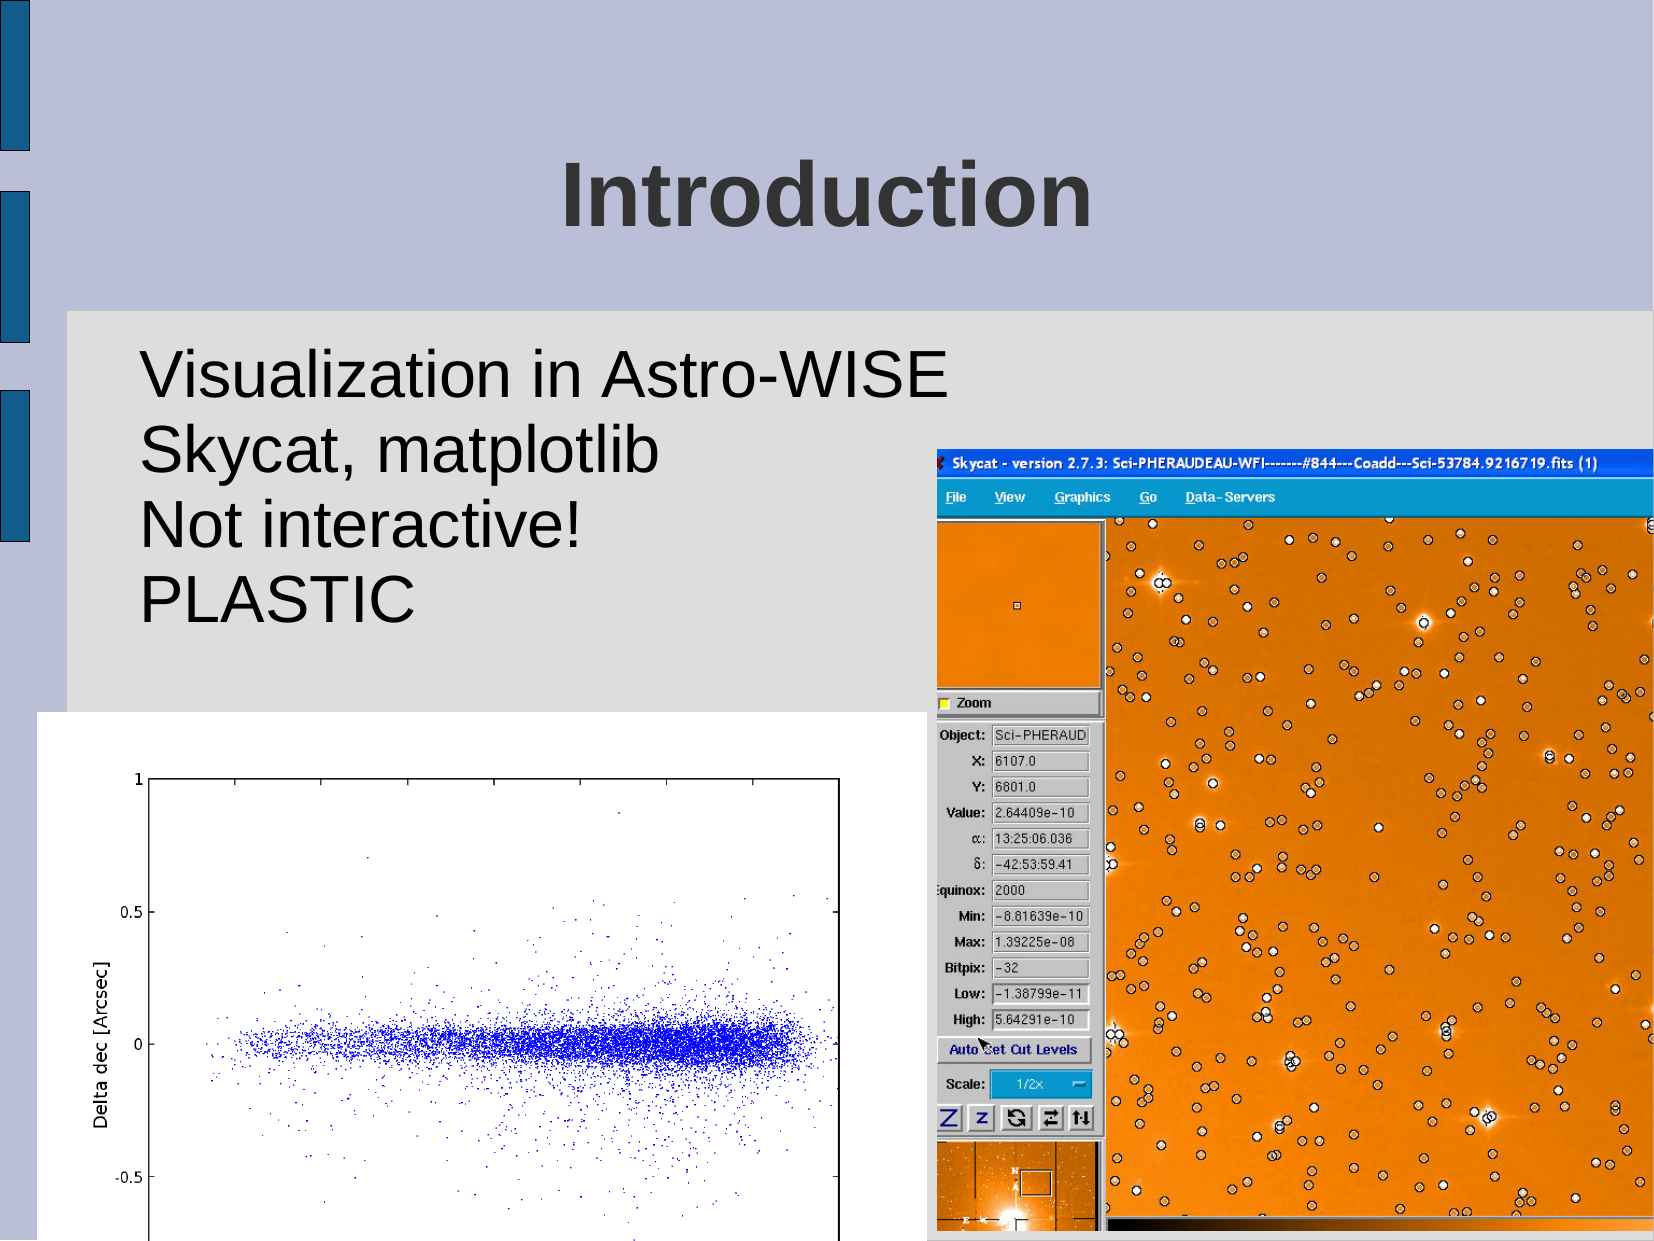

# Introduction
Visualization in Astro-WISE
Skycat, matplotlib
Not interactive!
PLASTIC